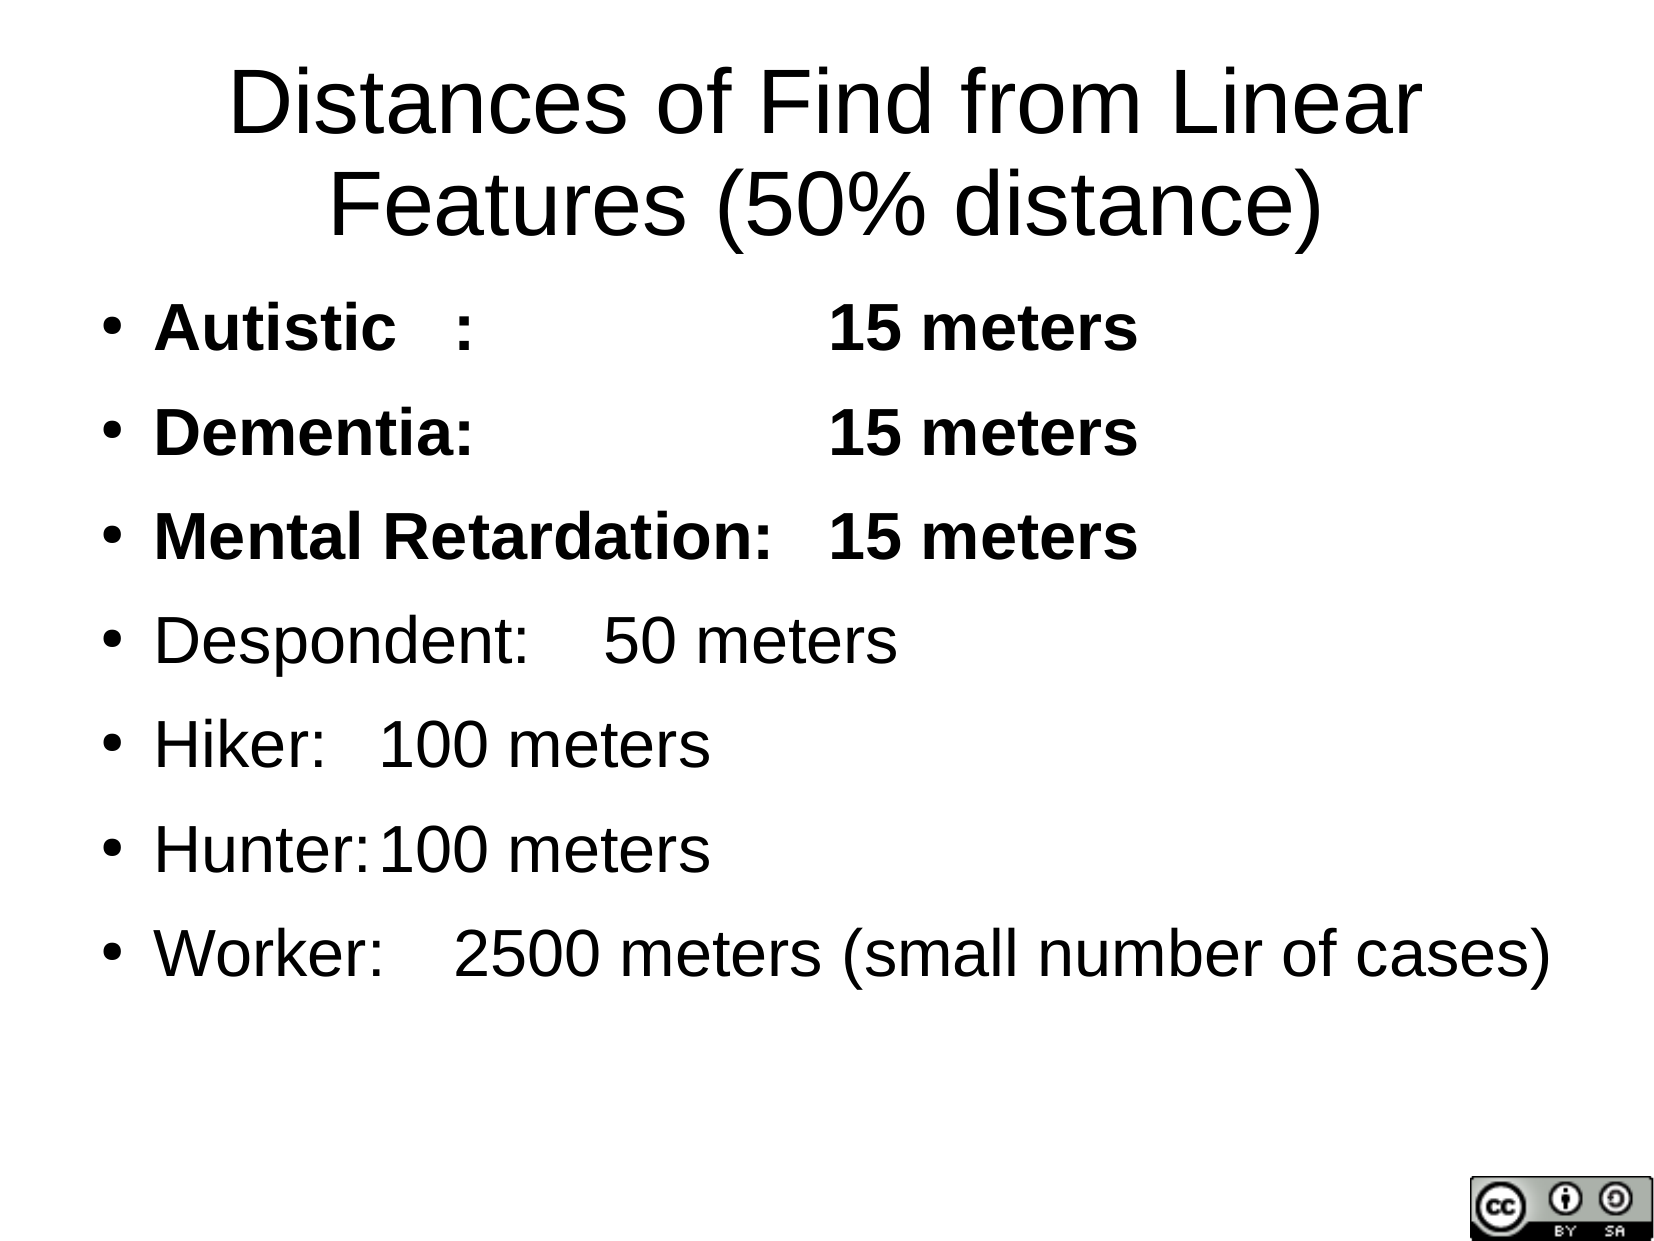

# Distances of Find from Linear Features (50% distance)
Autistic	:					15 meters
Dementia:					15 meters
Mental Retardation:	15 meters
Despondent:	50 meters
Hiker:	100 meters
Hunter:	100 meters
Worker:	2500 meters (small number of cases)